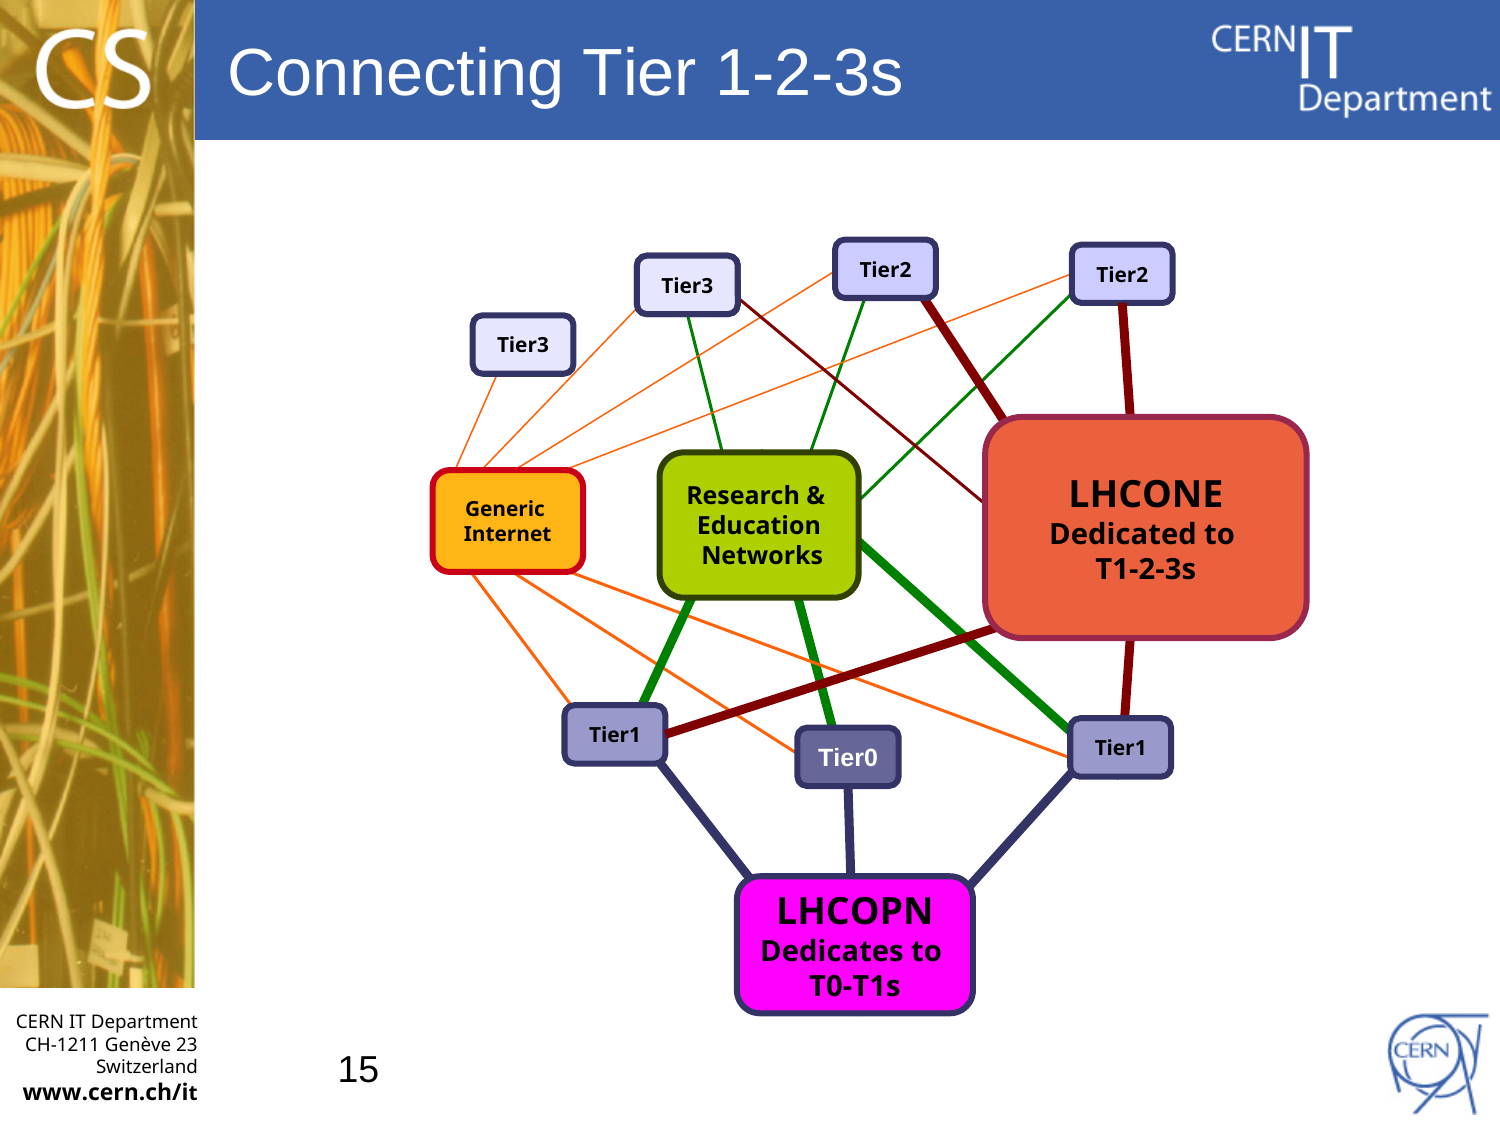

Connecting Tier 1-2-3s
Tier2
Tier2
Tier2
Tier3
Tier3
LHCONE
Dedicated to
T1-2-3s
Research &
Education
 Networks
Generic
Internet
Tier1
Tier1
Tier0
LHCOPN
Dedicates to
T0-T1s